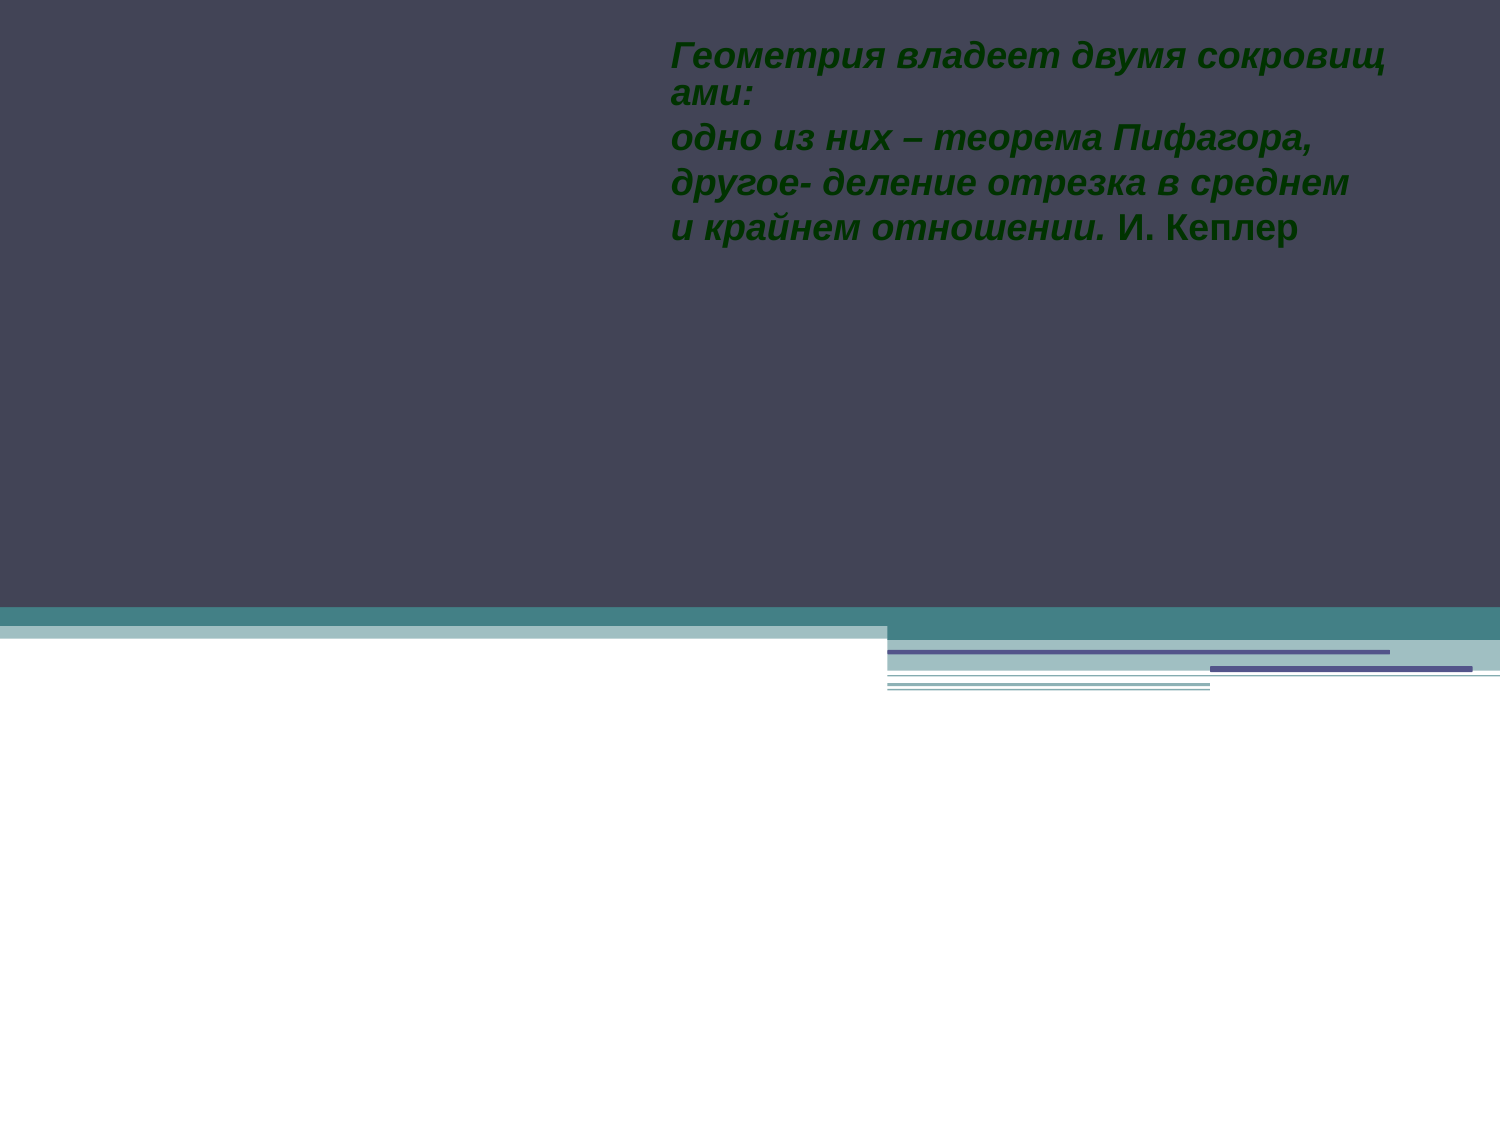

Геометрия владеет двумя сокровищами: одно из них – теорема Пифагора, другое- деление отрезка в среднеми крайнем отношении. И. Кеплер
# Золотое сечение